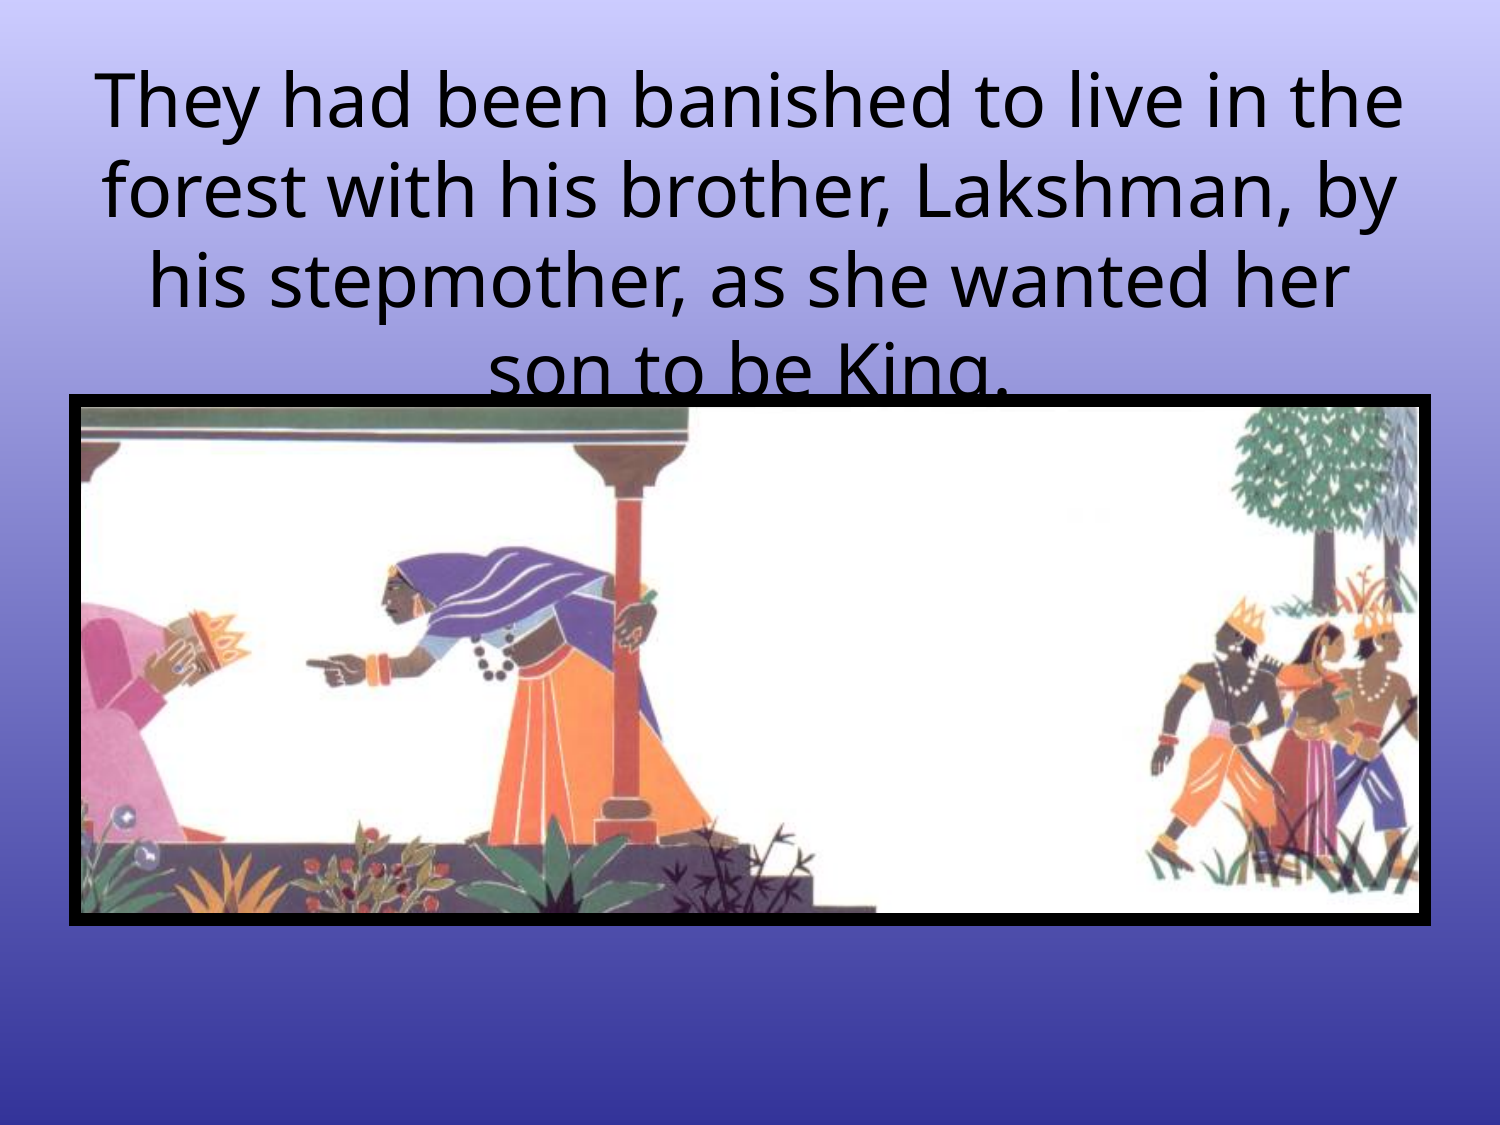

They had been banished to live in the forest with his brother, Lakshman, by his stepmother, as she wanted her son to be King.